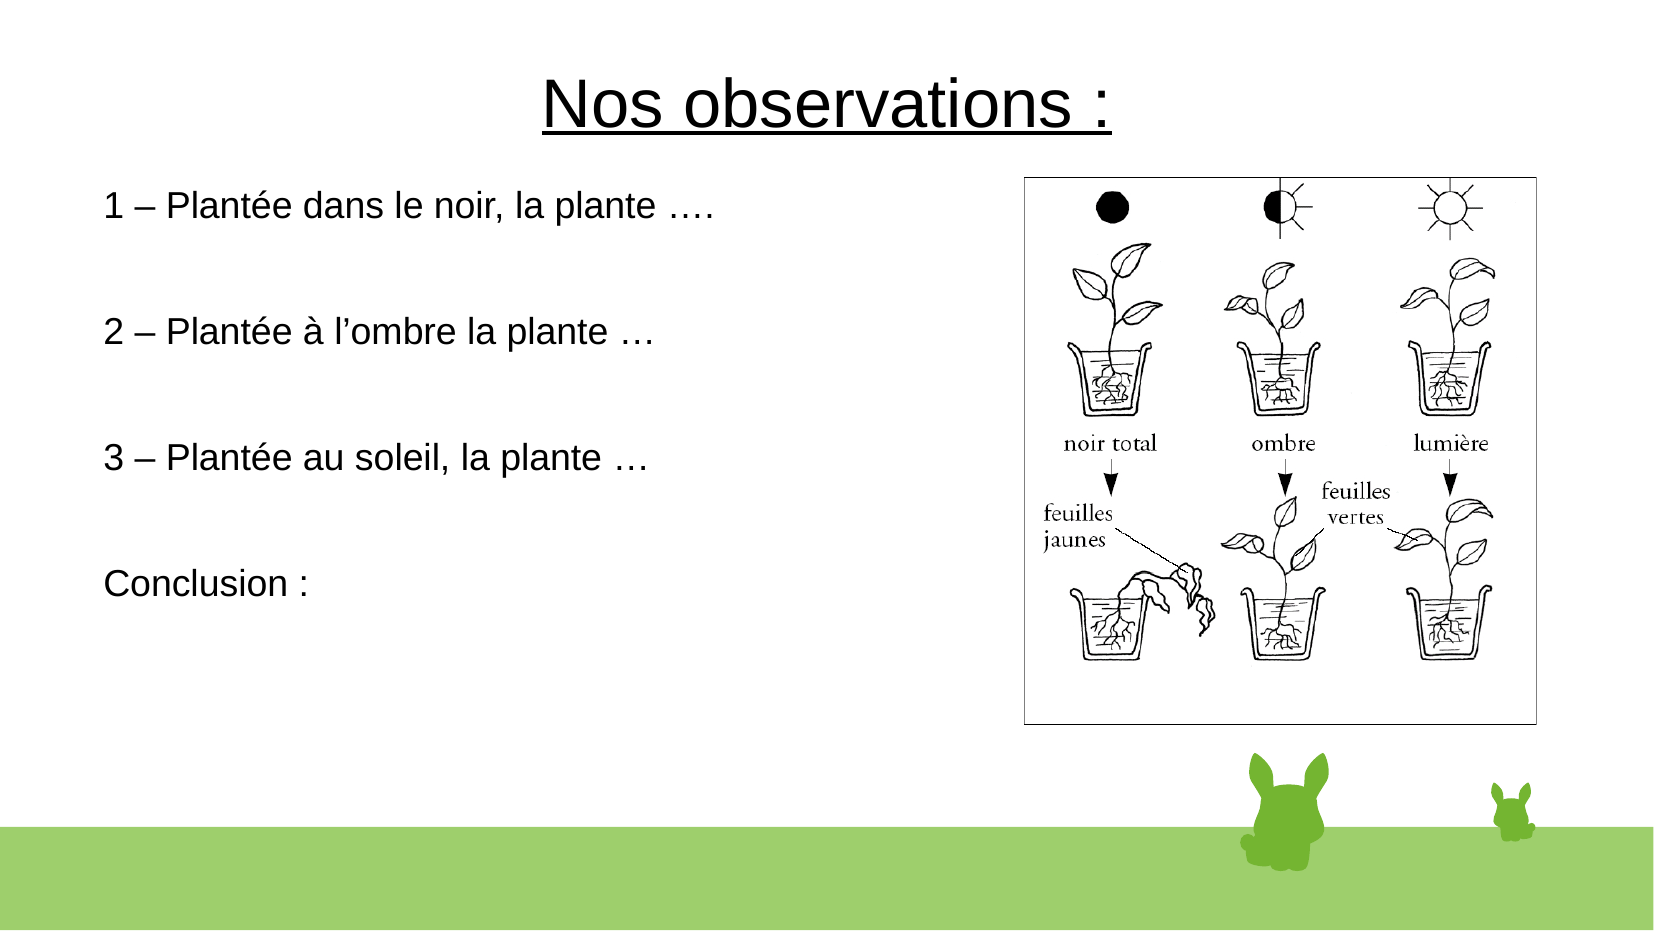

# Nos observations :
1 – Plantée dans le noir, la plante ….
2 – Plantée à l’ombre la plante …
3 – Plantée au soleil, la plante …
Conclusion :